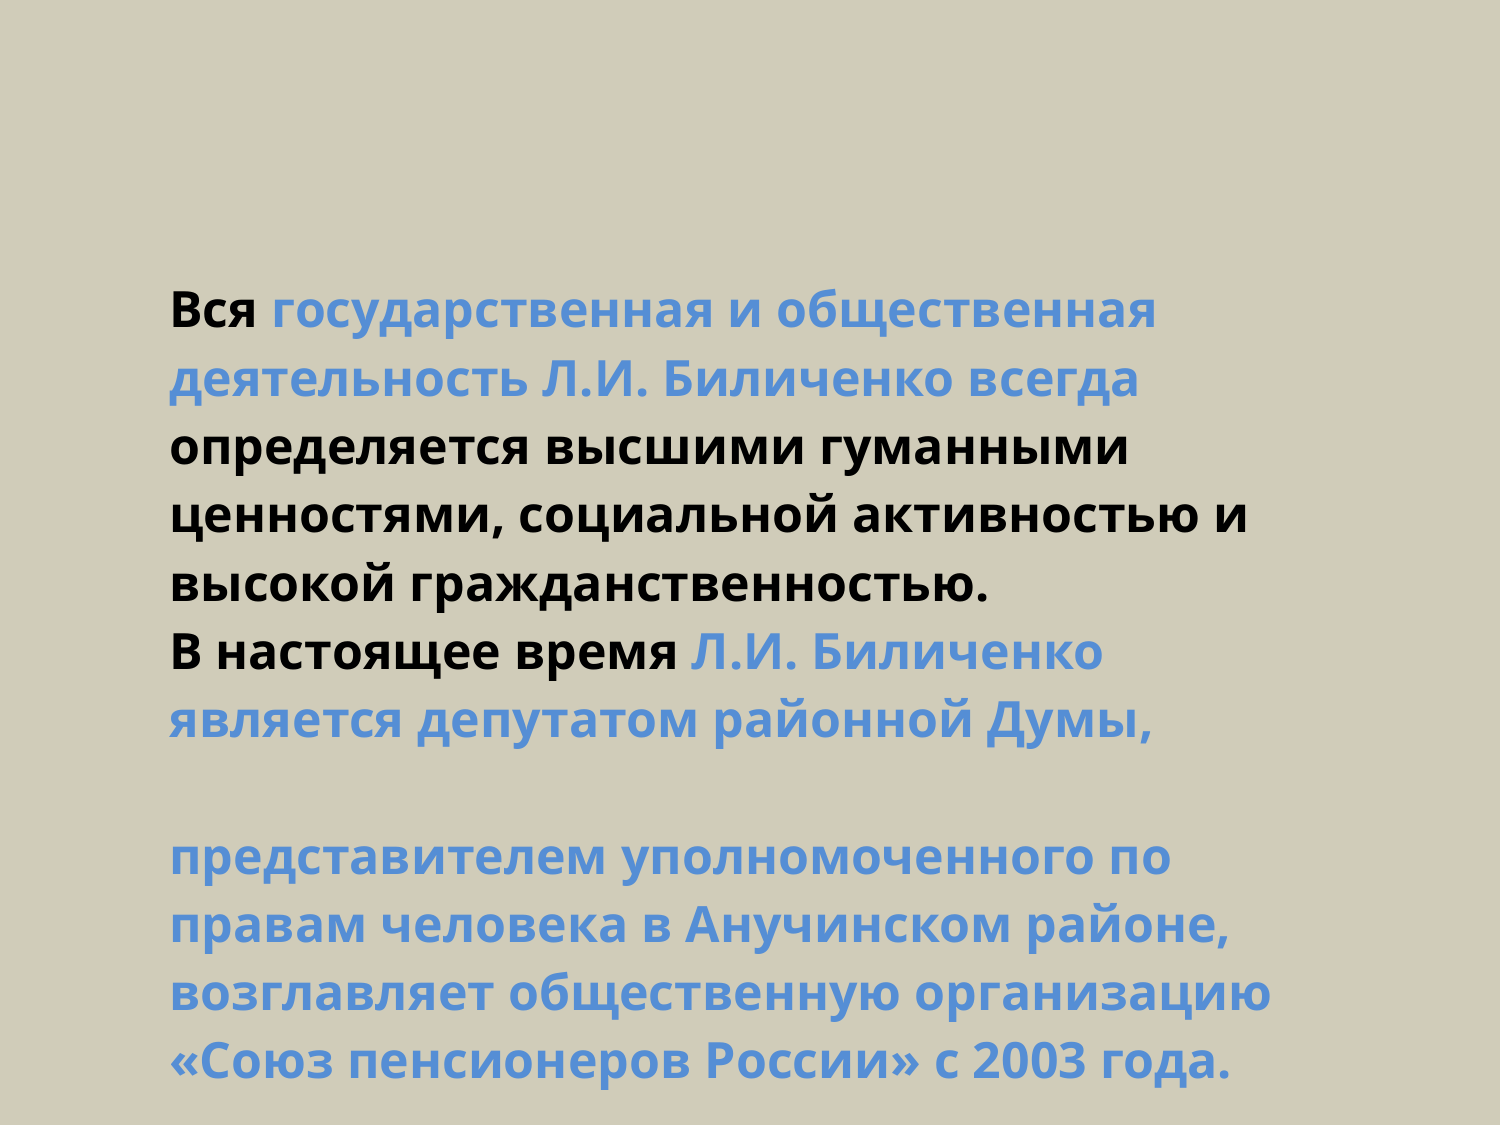

#
Вся государственная и общественная деятельность Л.И. Биличенко всегда определяется высшими гуманными ценностями, социальной активностью и высокой гражданственностью.
В настоящее время Л.И. Биличенко является депутатом районной Думы,
представителем уполномоченного по правам человека в Анучинском районе, возглавляет общественную организацию «Союз пенсионеров России» с 2003 года.